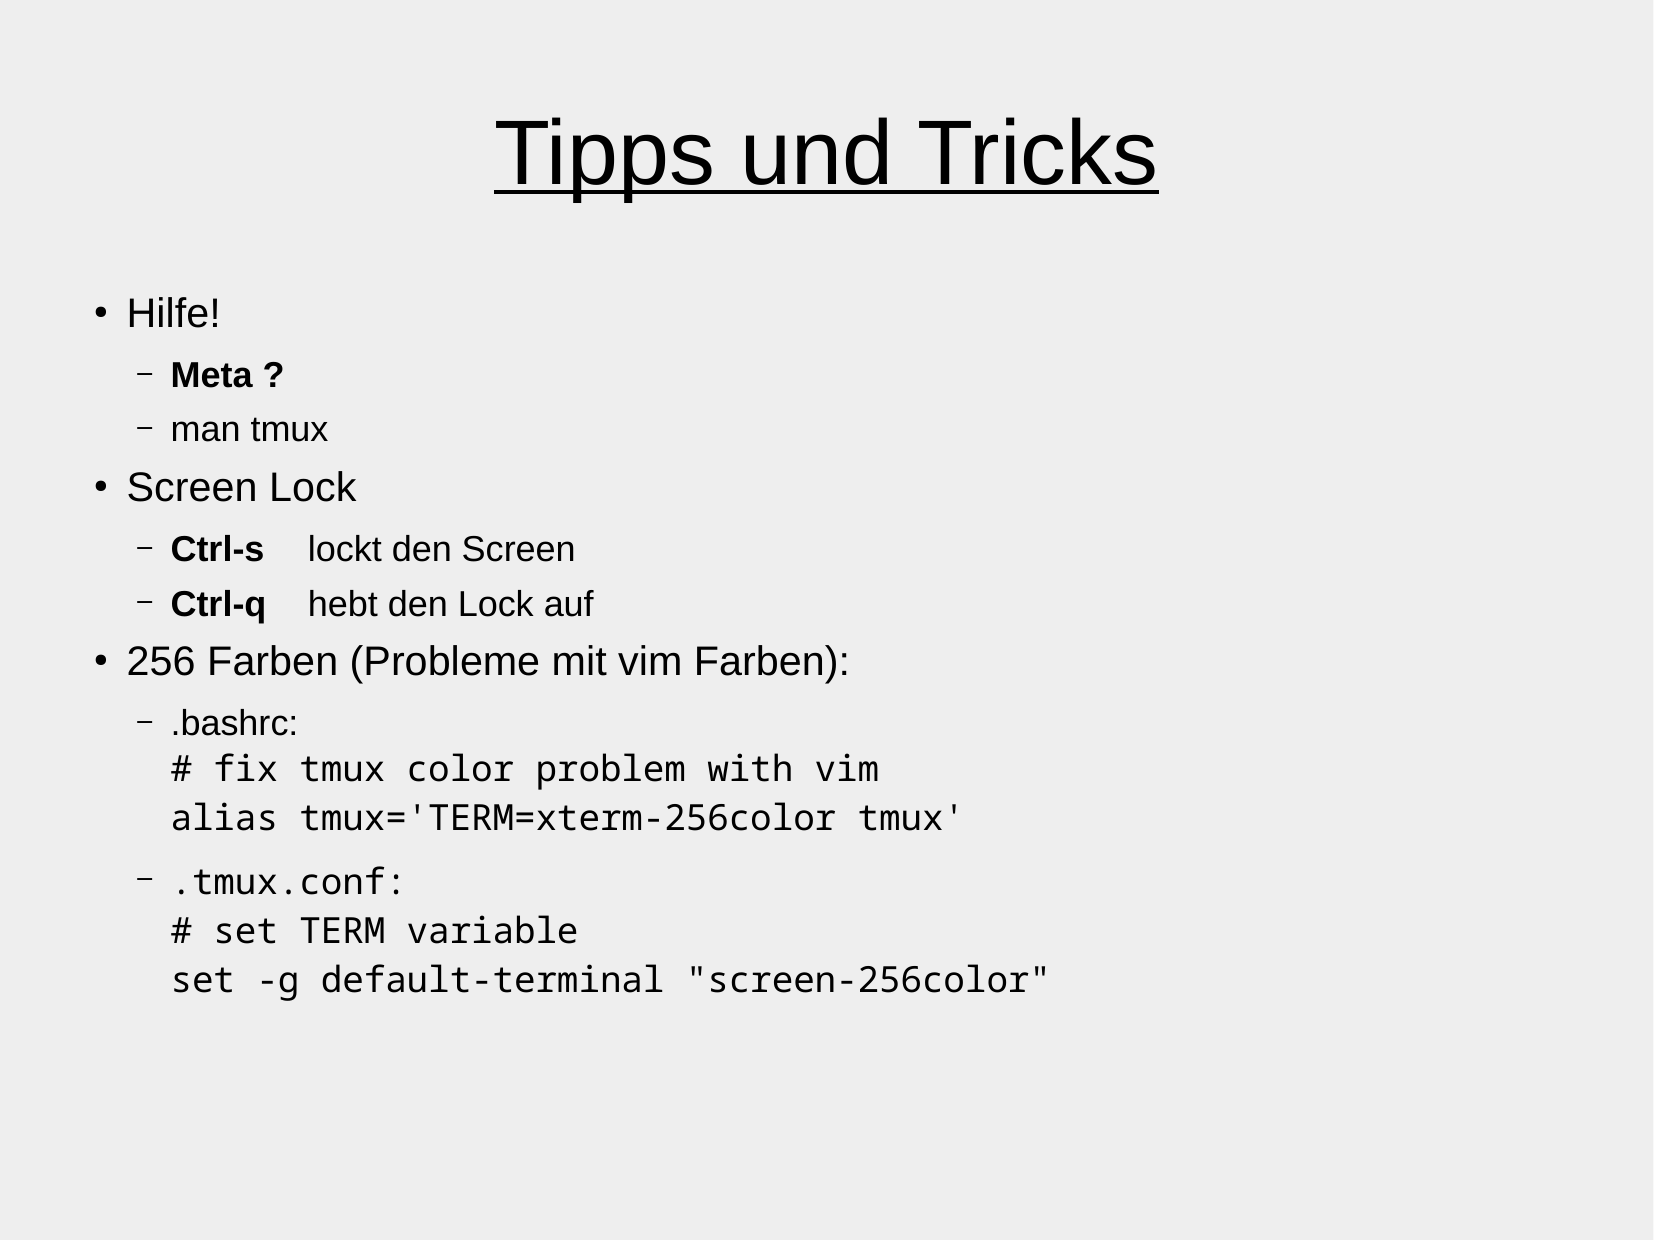

# Tipps und Tricks
Hilfe!
Meta ?
man tmux
Screen Lock
Ctrl-s 	lockt den Screen
Ctrl-q 	hebt den Lock auf
256 Farben (Probleme mit vim Farben):
.bashrc:
# fix tmux color problem with vim
alias tmux='TERM=xterm-256color tmux'
.tmux.conf:
# set TERM variable
set -g default-terminal "screen-256color"